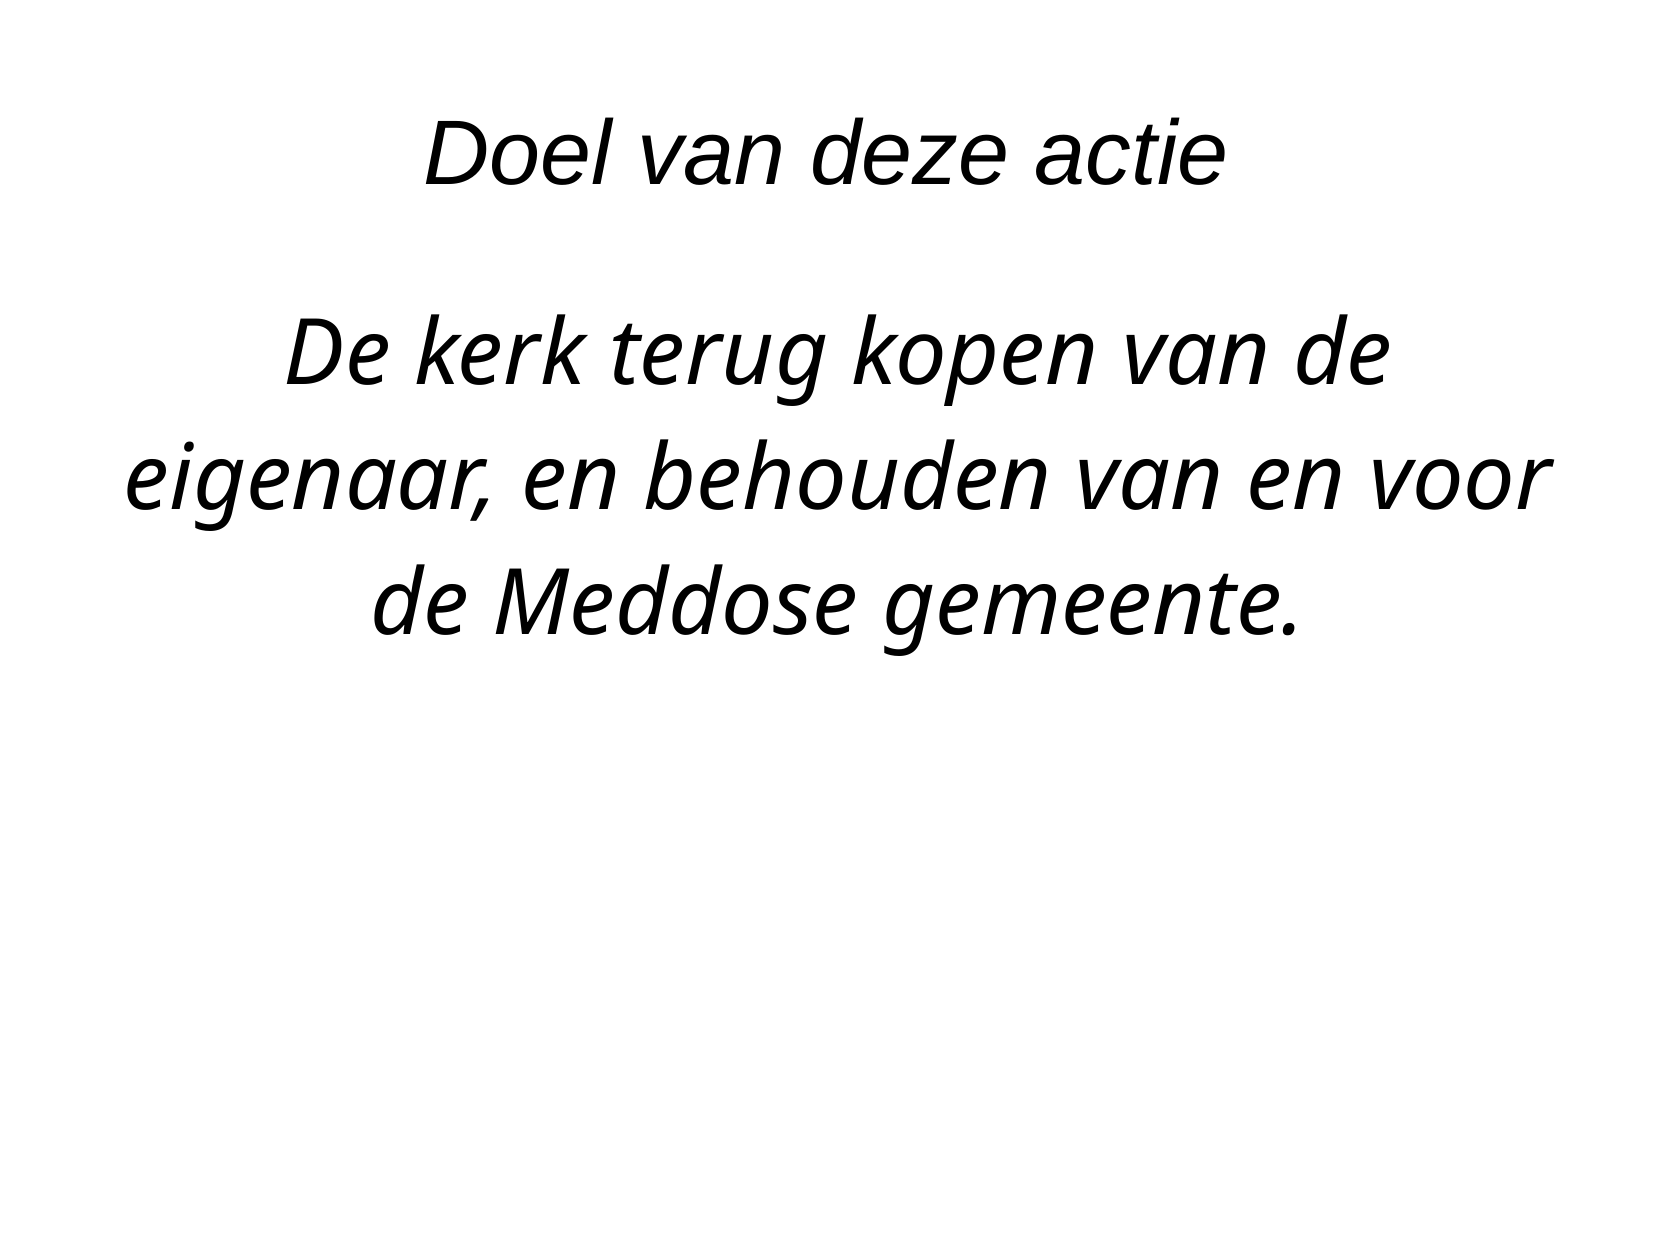

De kerk terug kopen van de eigenaar, en behouden van en voor de Meddose gemeente.
# Doel van deze actie